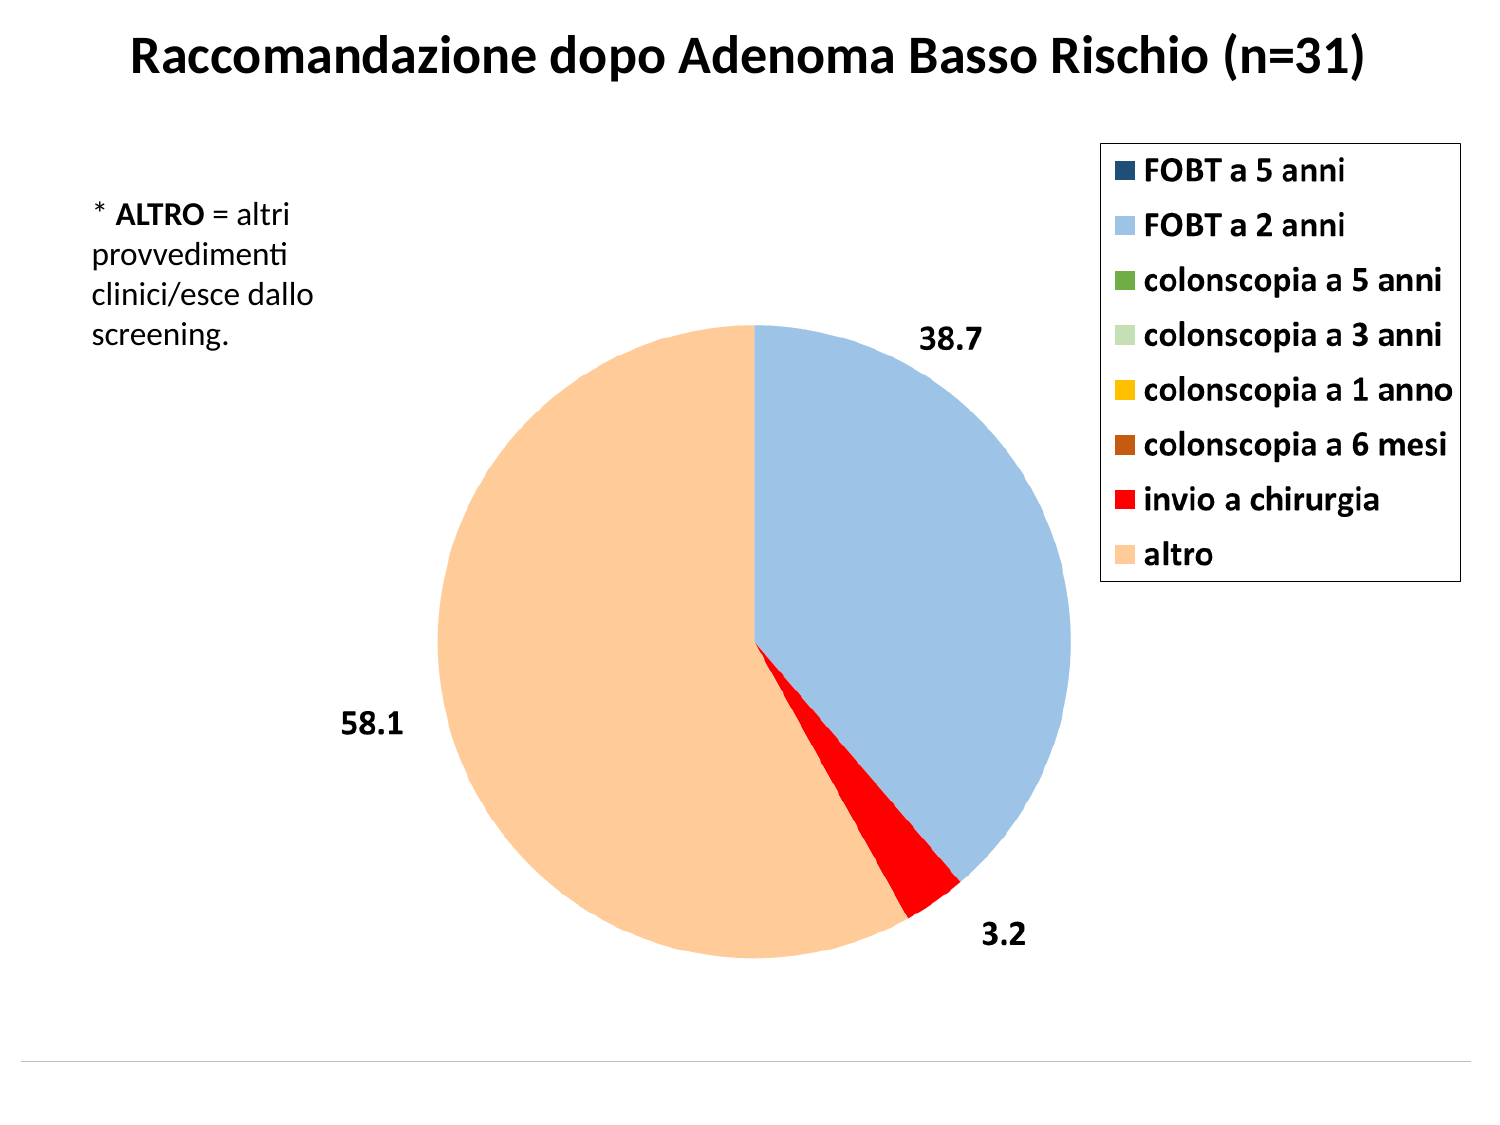

Raccomandazione dopo Adenoma Basso Rischio (n=31)
* ALTRO = altri provvedimenti clinici/esce dallo screening.